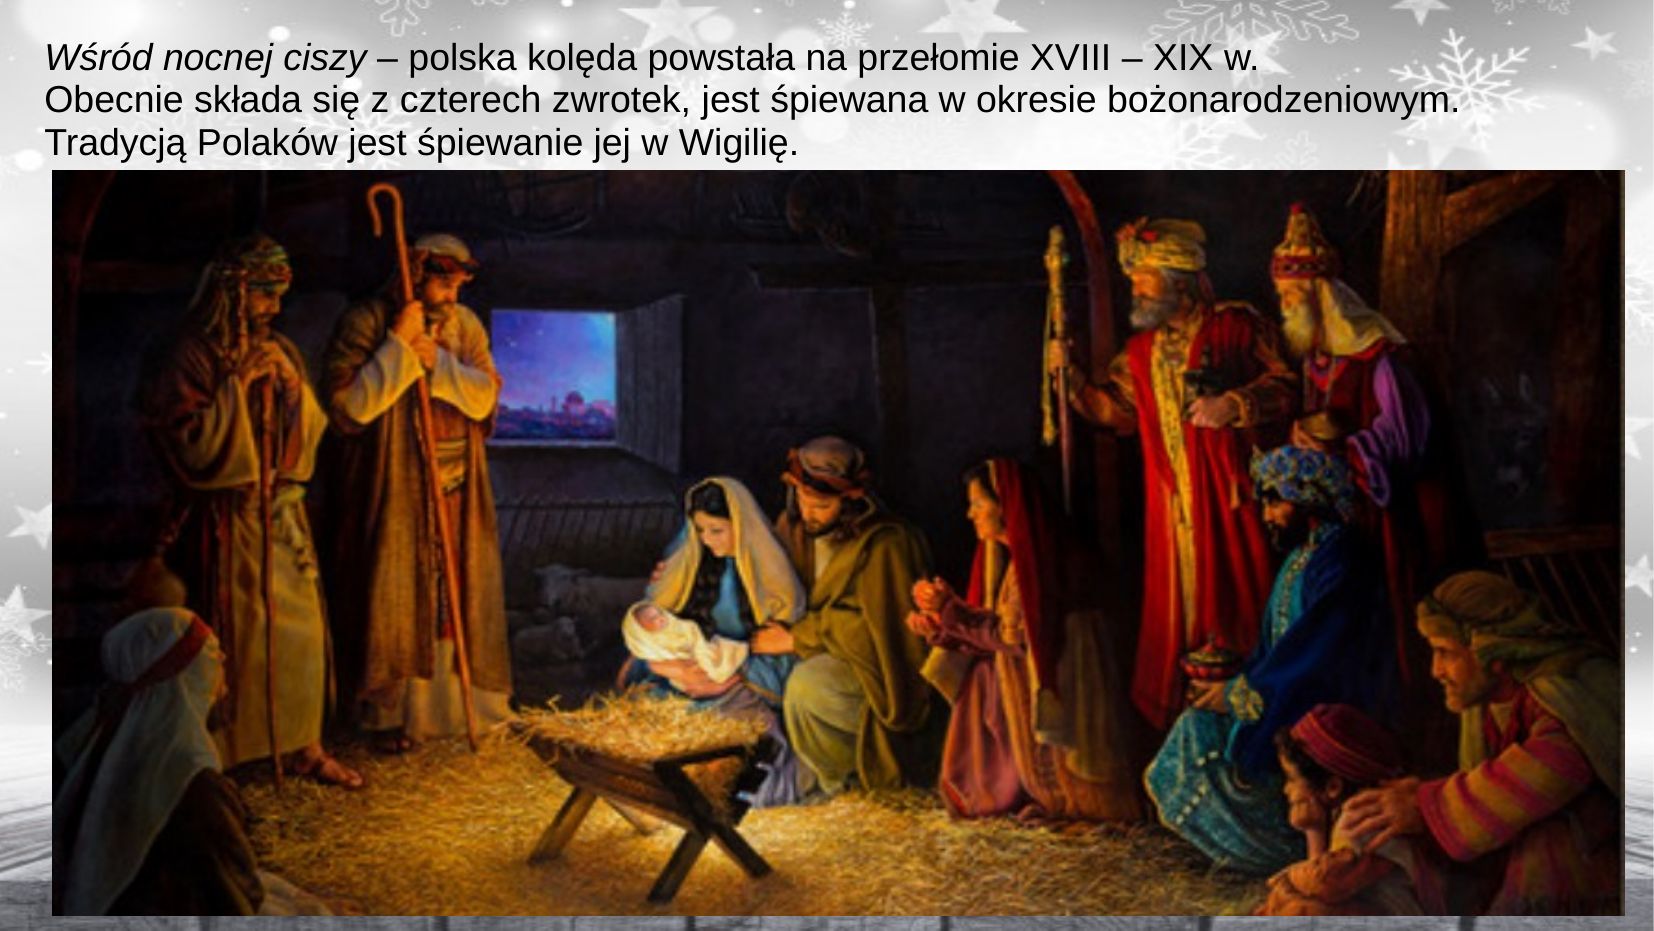

Wśród nocnej ciszy – polska kolęda powstała na przełomie XVIII – XIX w.
Obecnie składa się z czterech zwrotek, jest śpiewana w okresie bożonarodzeniowym.
Tradycją Polaków jest śpiewanie jej w Wigilię.